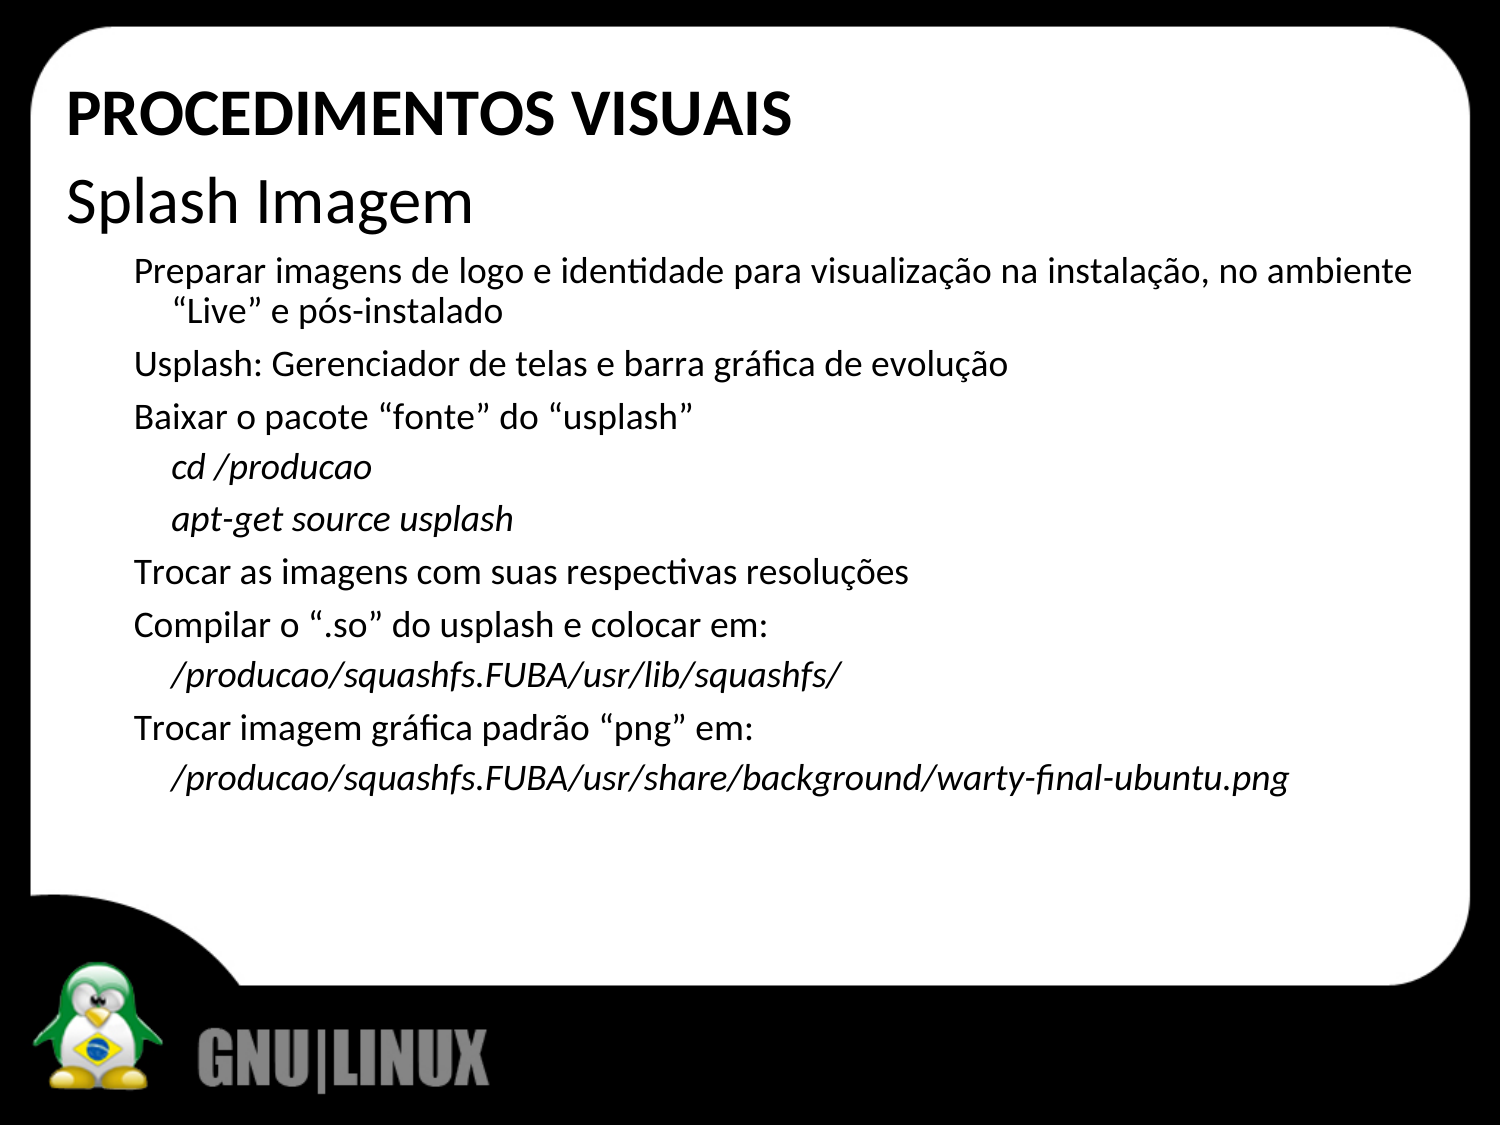

PROCEDIMENTOS VISUAIS
Splash Imagem
Preparar imagens de logo e identidade para visualização na instalação, no ambiente “Live” e pós-instalado
Usplash: Gerenciador de telas e barra gráfica de evolução
Baixar o pacote “fonte” do “usplash”
	cd /producao
	apt-get source usplash
Trocar as imagens com suas respectivas resoluções
Compilar o “.so” do usplash e colocar em:
	/producao/squashfs.FUBA/usr/lib/squashfs/
Trocar imagem gráfica padrão “png” em:
	/producao/squashfs.FUBA/usr/share/background/warty-final-ubuntu.png